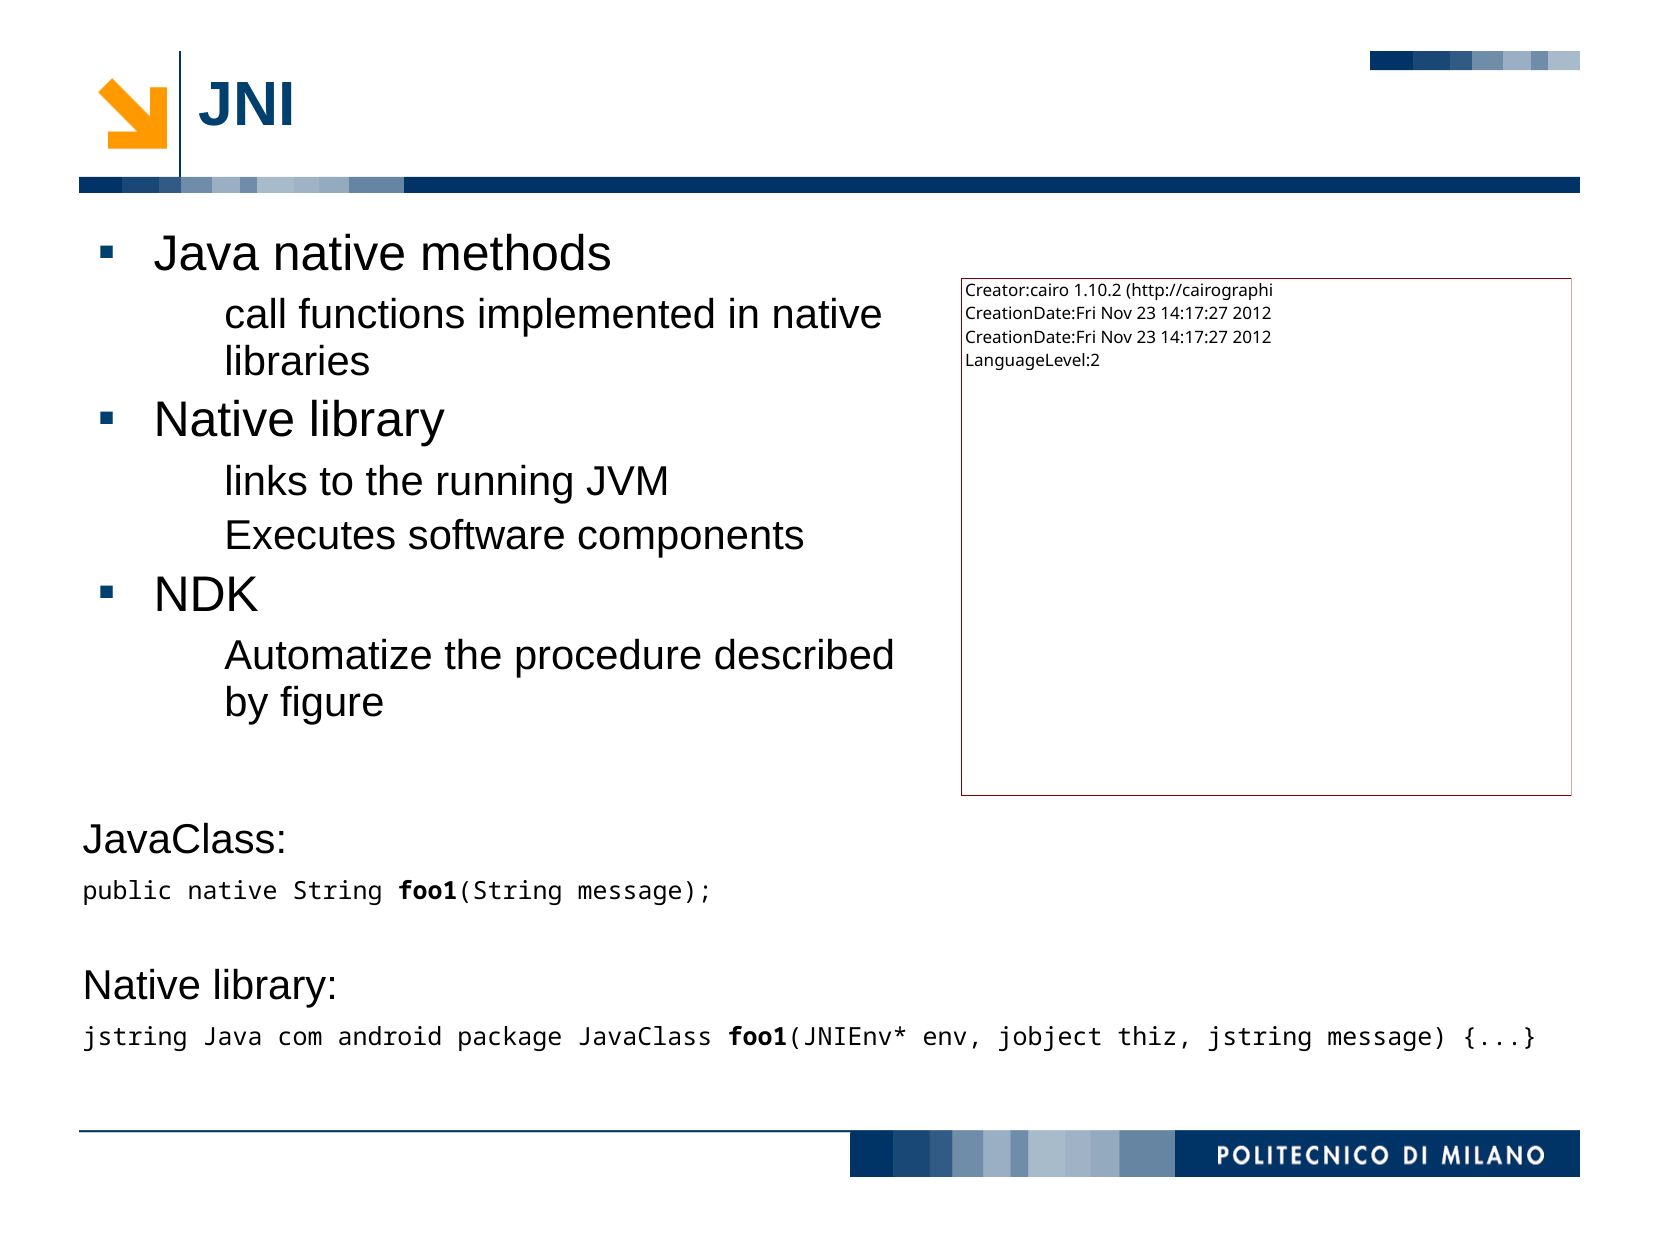

# JNI
Java native methods
call functions implemented in native libraries
Native library
links to the running JVM
Executes software components
NDK
Automatize the procedure described by figure
JavaClass:
public native String foo1(String message);
Native library:
jstring Java com android package JavaClass foo1(JNIEnv* env, jobject thiz, jstring message) {...}